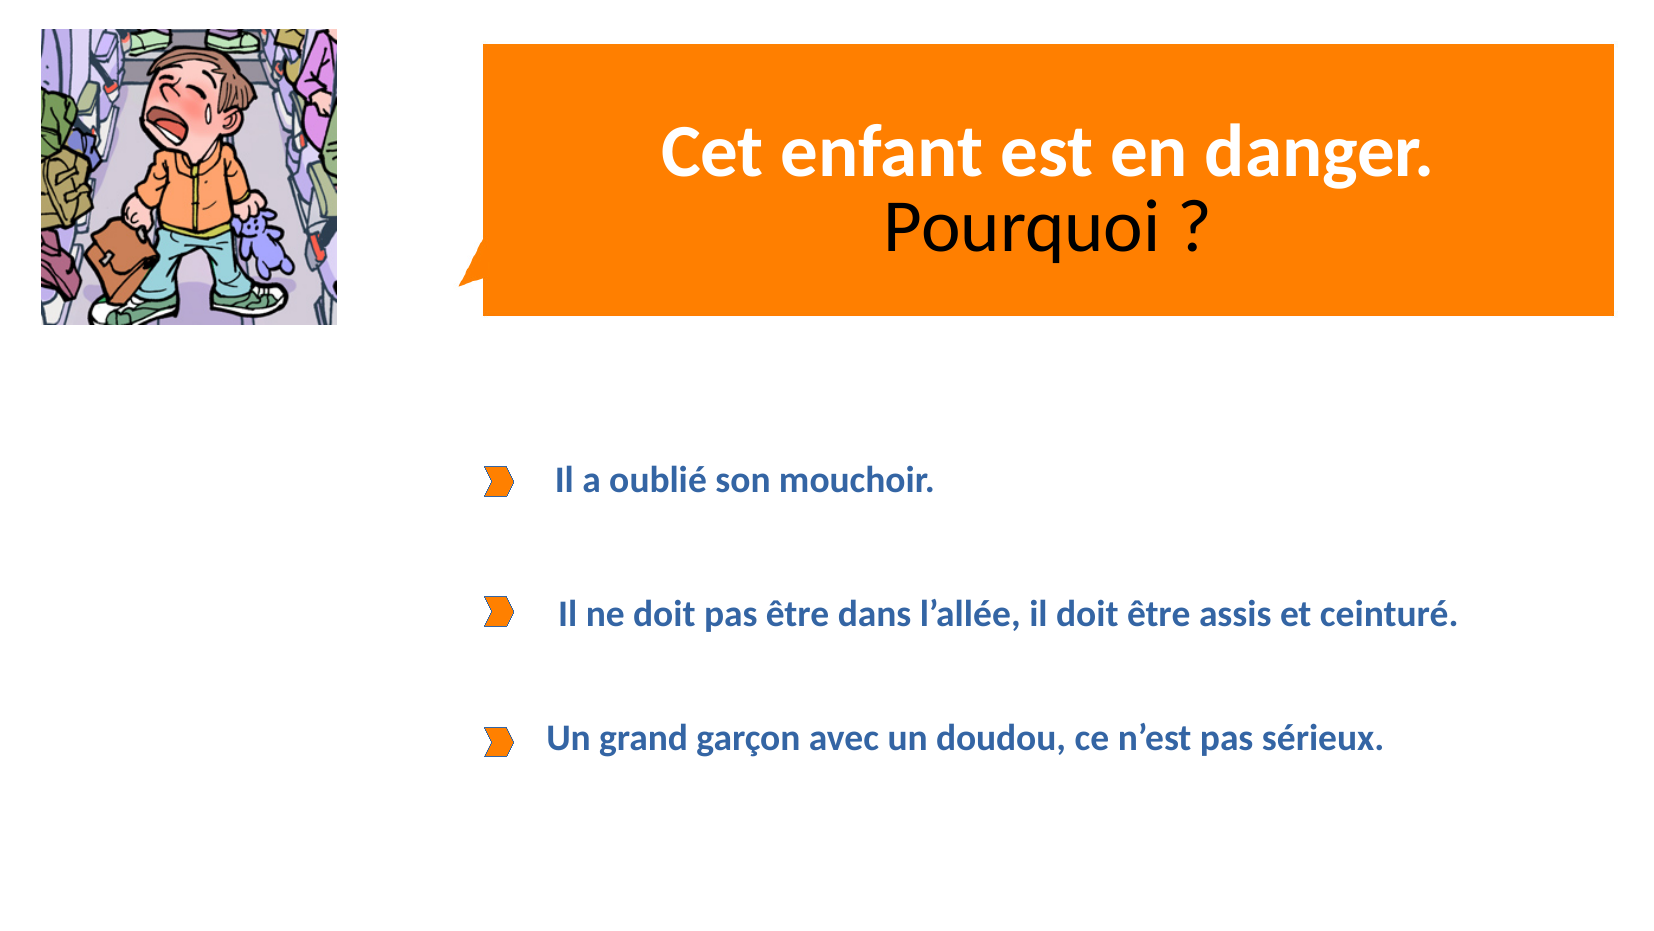

Cet enfant est en danger.
Pourquoi ?
 Il a oublié son mouchoir.
Il ne doit pas être dans l’allée, il doit être assis et ceinturé.
Un grand garçon avec un doudou, ce n’est pas sérieux.